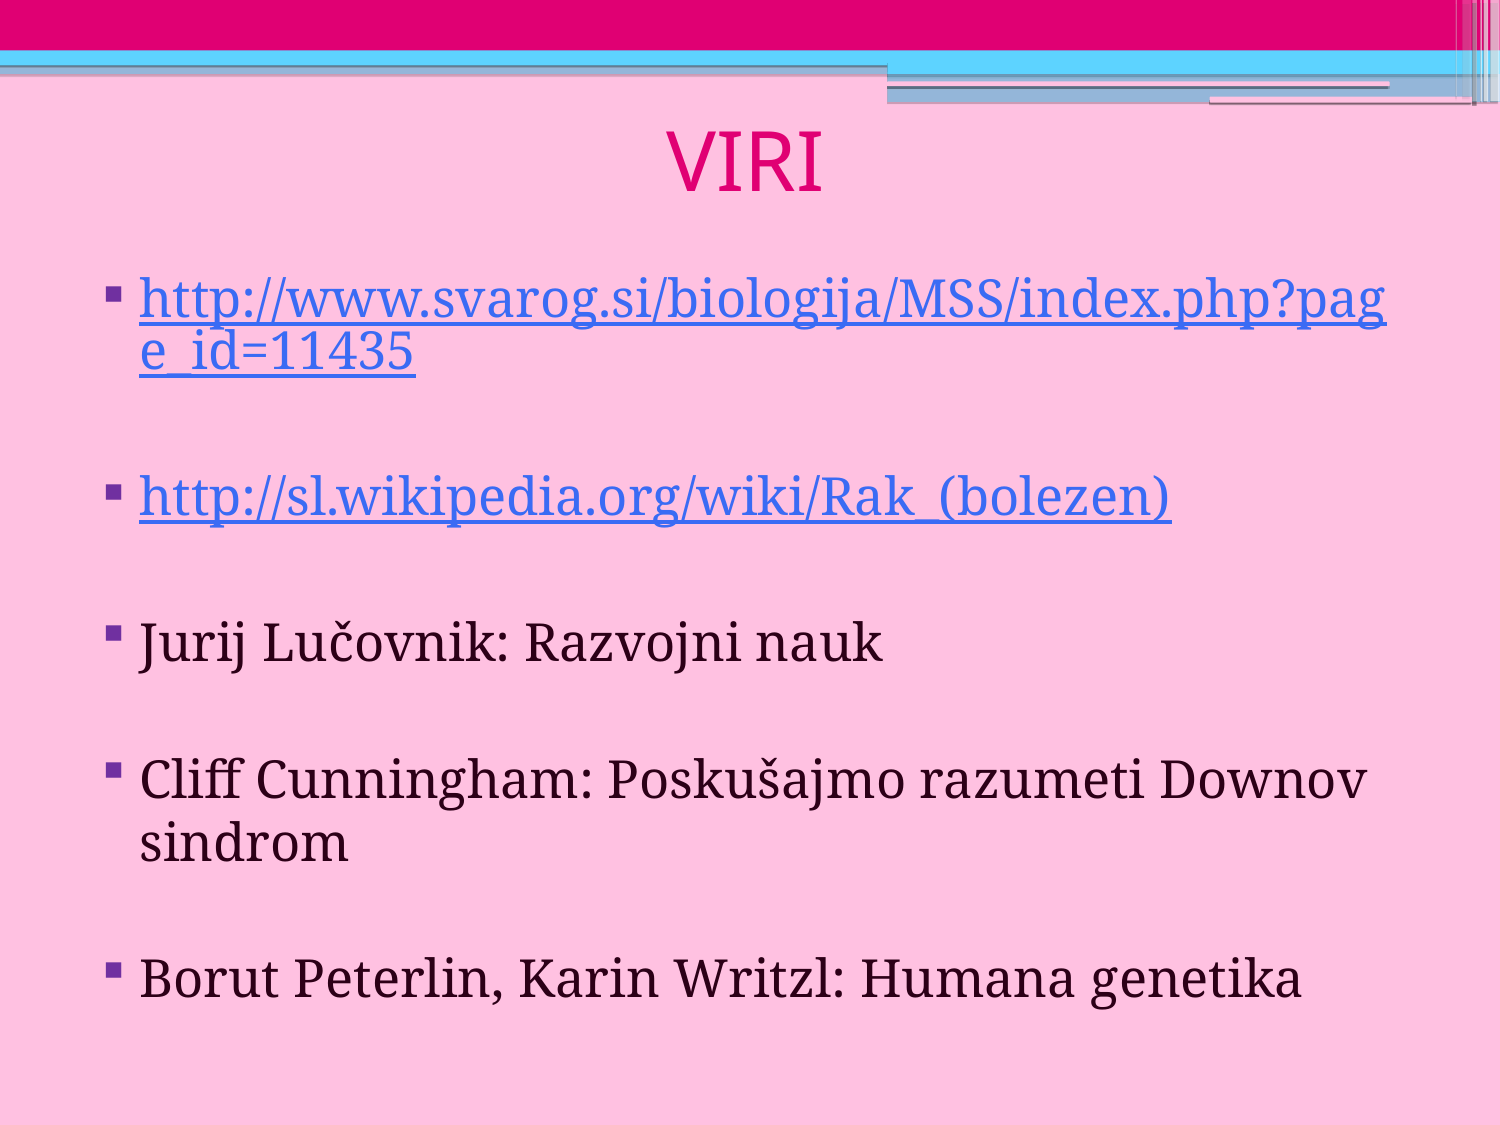

# VIRI
http://www.svarog.si/biologija/MSS/index.php?page_id=11435
http://sl.wikipedia.org/wiki/Rak_(bolezen)
Jurij Lučovnik: Razvojni nauk
Cliff Cunningham: Poskušajmo razumeti Downov sindrom
Borut Peterlin, Karin Writzl: Humana genetika